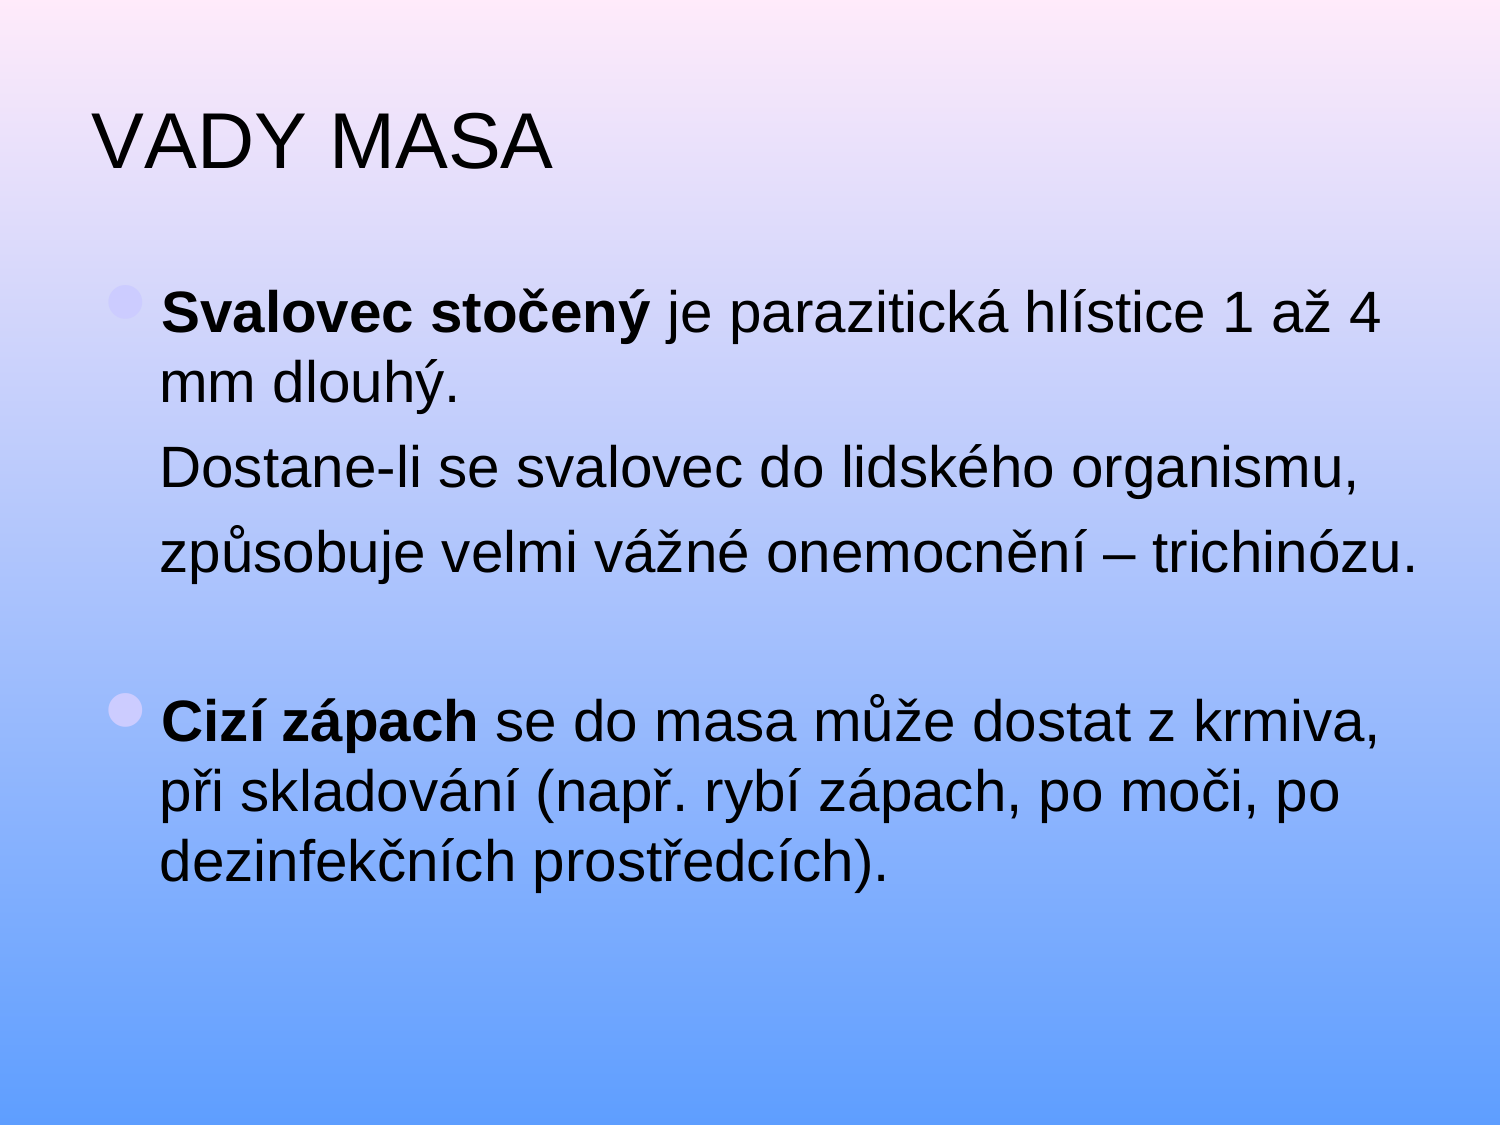

VADY MASA
# Svalovec stočený je parazitická hlístice 1 až 4 mm dlouhý.
	Dostane-li se svalovec do lidského organismu,
	způsobuje velmi vážné onemocnění – trichinózu.
Cizí zápach se do masa může dostat z krmiva, při skladování (např. rybí zápach, po moči, po dezinfekčních prostředcích).